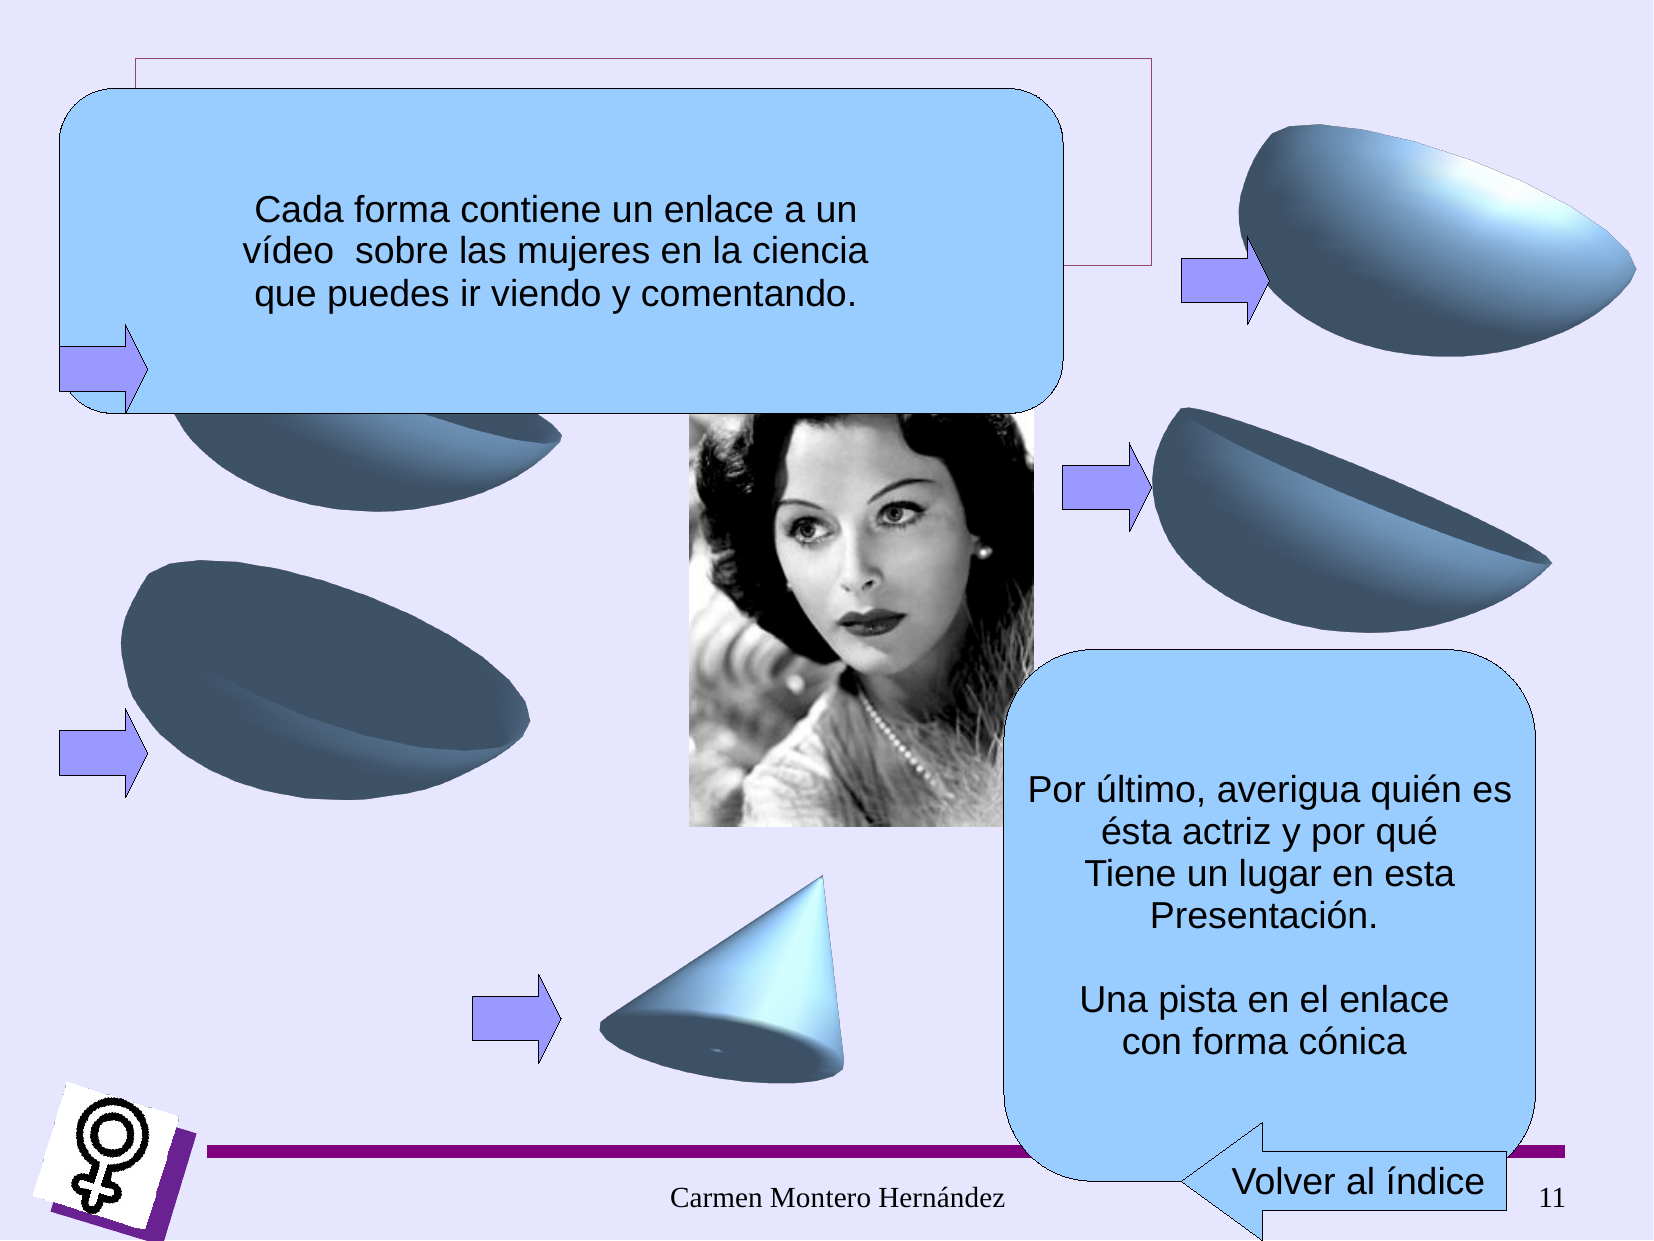

# Enlaces a vídeos
Cada forma contiene un enlace a un
vídeo sobre las mujeres en la ciencia
que puedes ir viendo y comentando.
Por último, averigua quién es
 ésta actriz y por qué
Tiene un lugar en esta
Presentación.
Una pista en el enlace
con forma cónica
Volver al índice
Carmen Montero Hernández
11